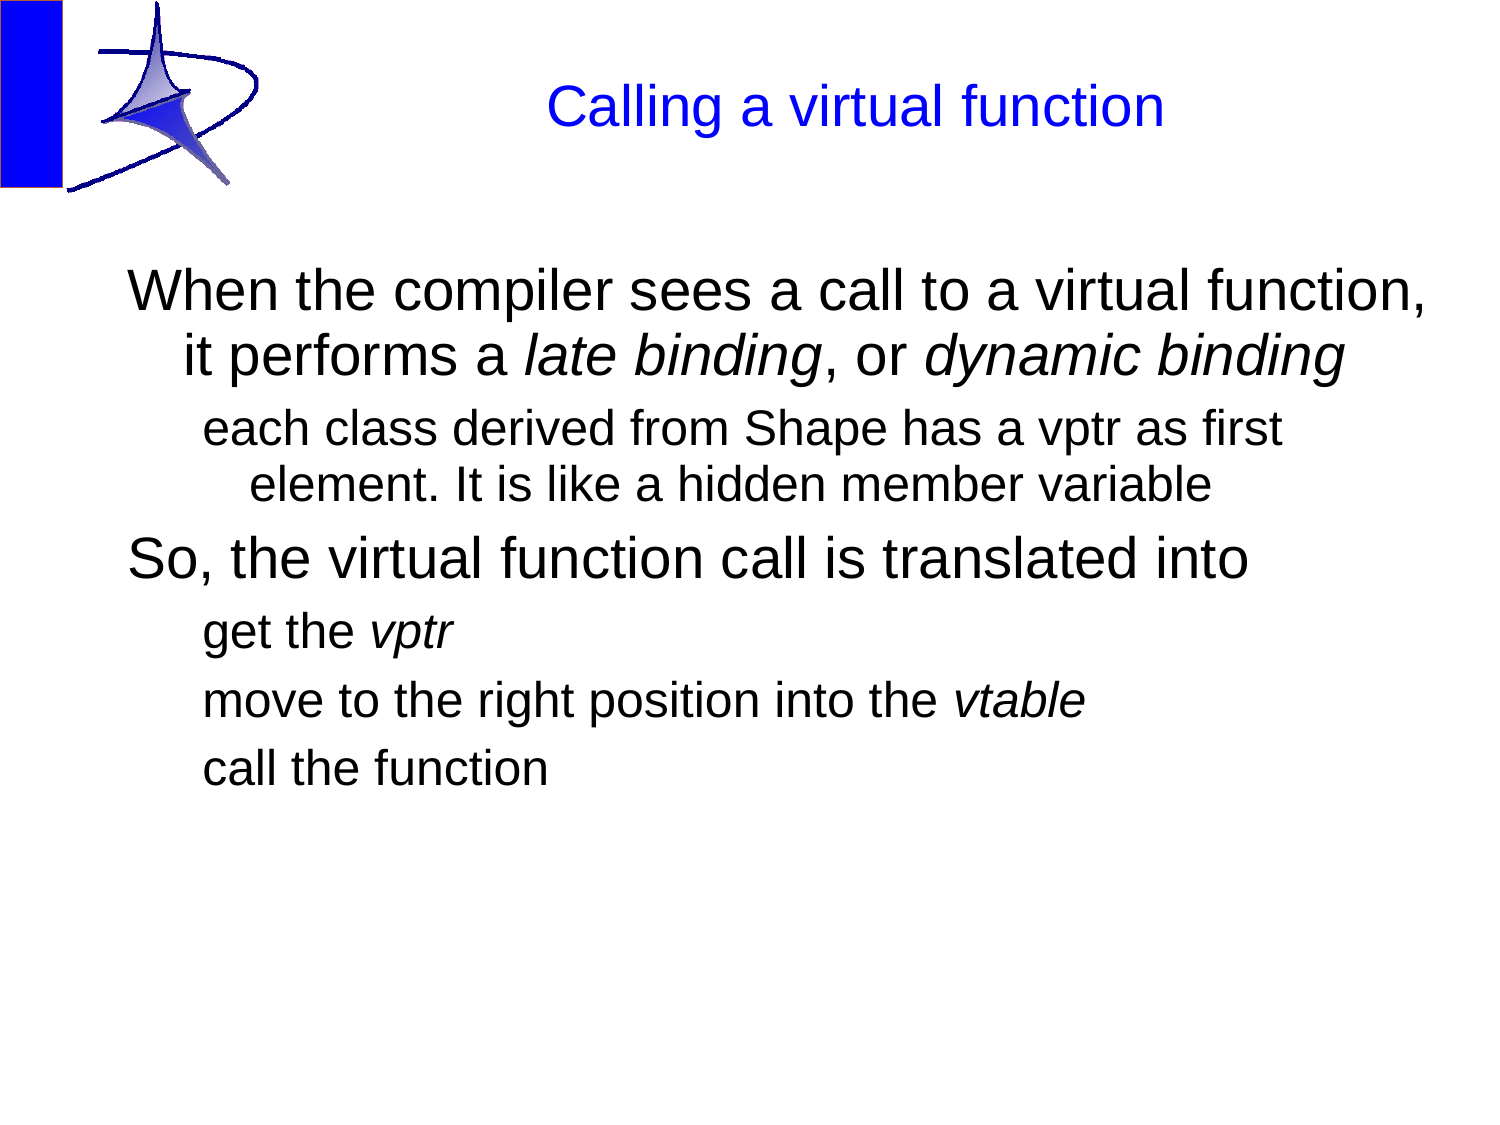

# Calling a virtual function
When the compiler sees a call to a virtual function, it performs a late binding, or dynamic binding
each class derived from Shape has a vptr as first element. It is like a hidden member variable
So, the virtual function call is translated into
get the vptr
move to the right position into the vtable
call the function